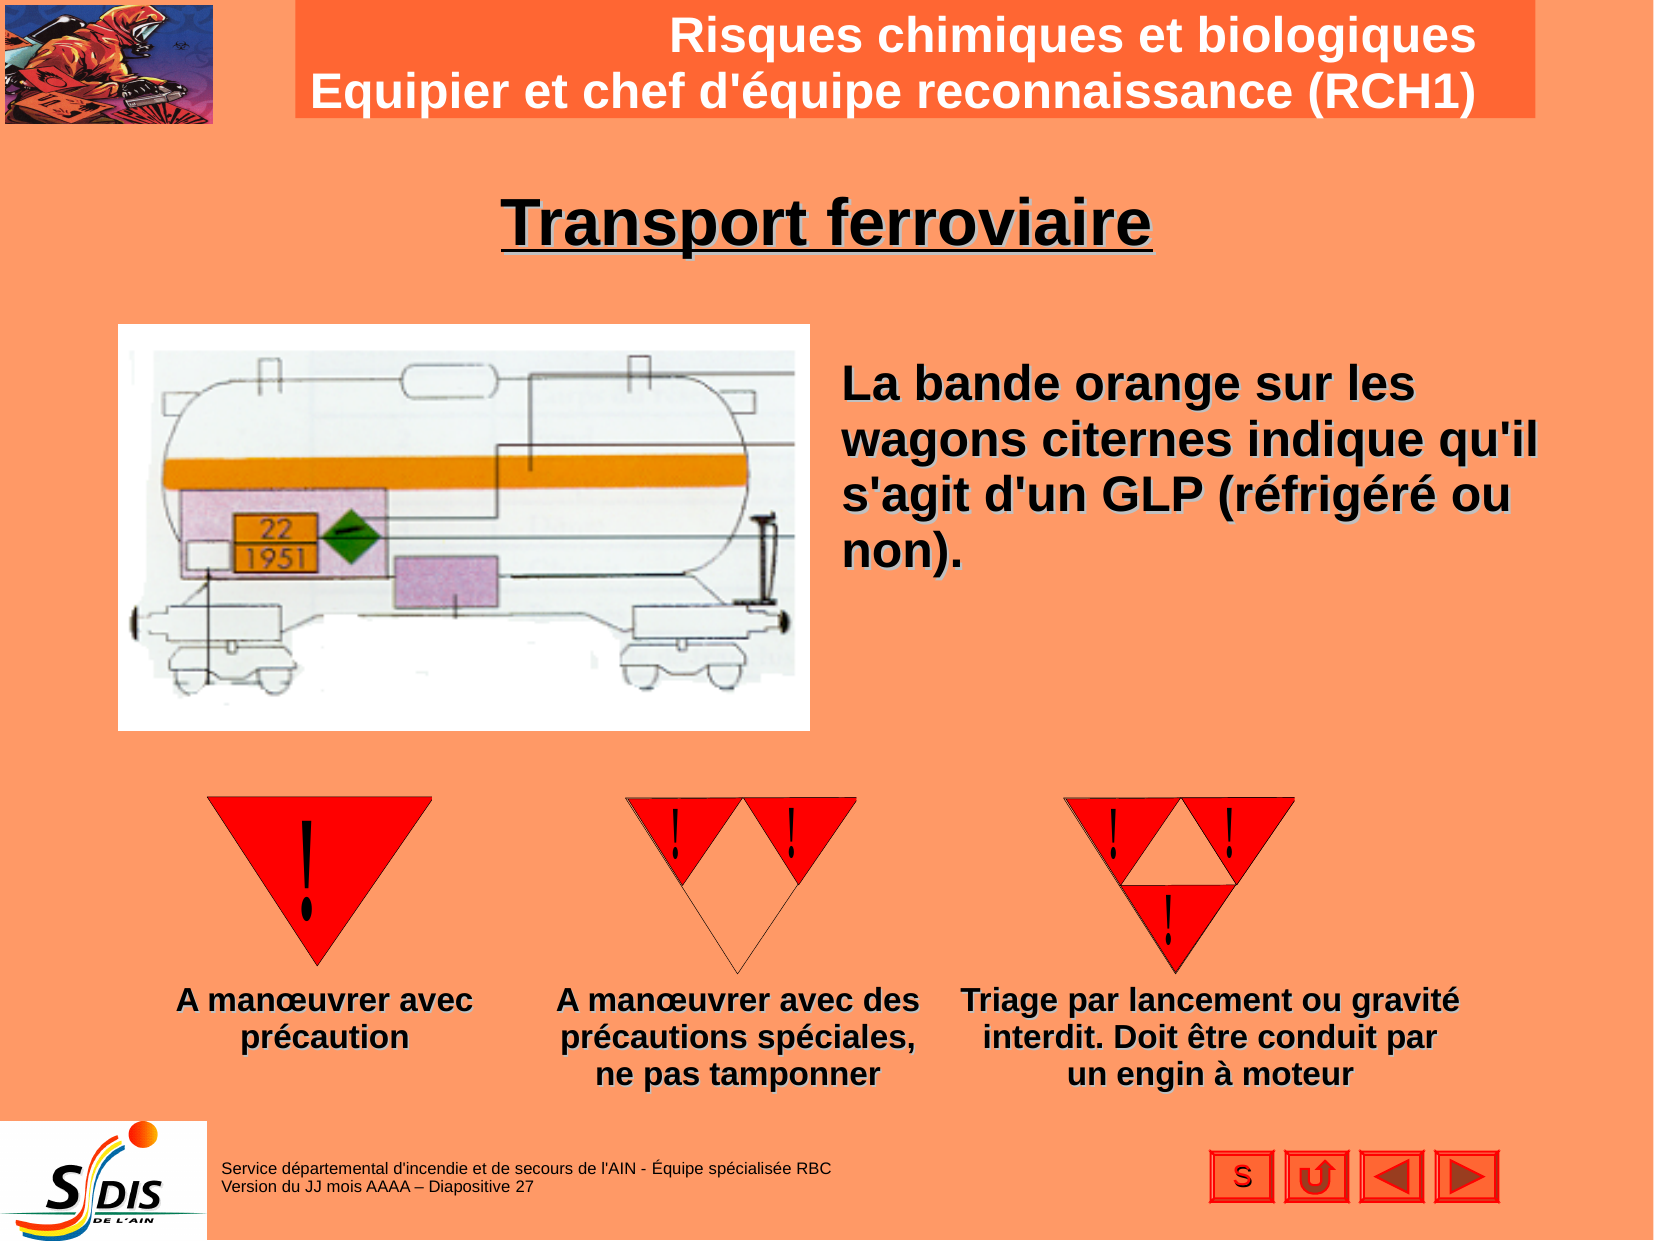

Transport ferroviaire
La bande orange sur les wagons citernes indique qu'il s'agit d'un GLP (réfrigéré ou non).
A manœuvrer avec précaution
A manœuvrer avec des précautions spéciales, ne pas tamponner
Triage par lancement ou gravité interdit. Doit être conduit par un engin à moteur
S